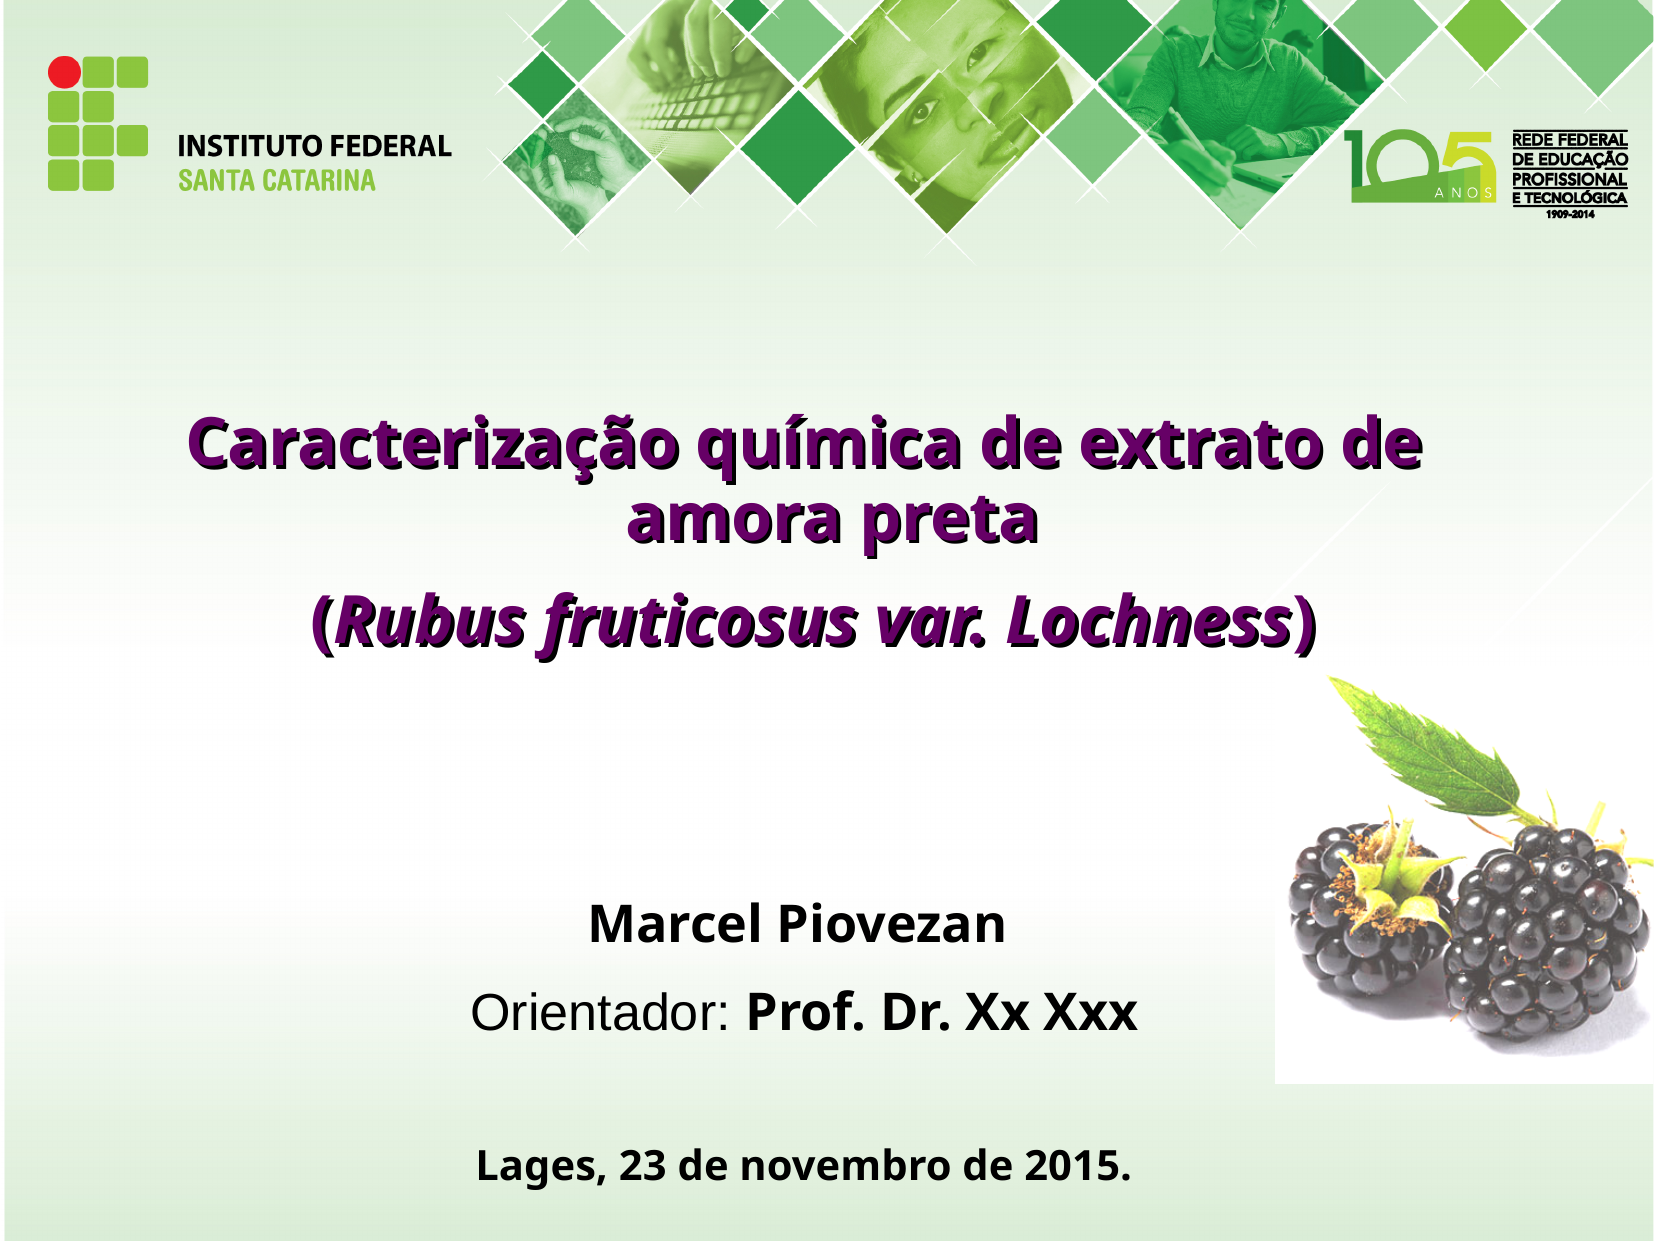

Caracterização química de extrato de amora preta
 (Rubus fruticosus var. Lochness)
Marcel Piovezan
Orientador: Prof. Dr. Xx Xxx
Lages, 23 de novembro de 2015.